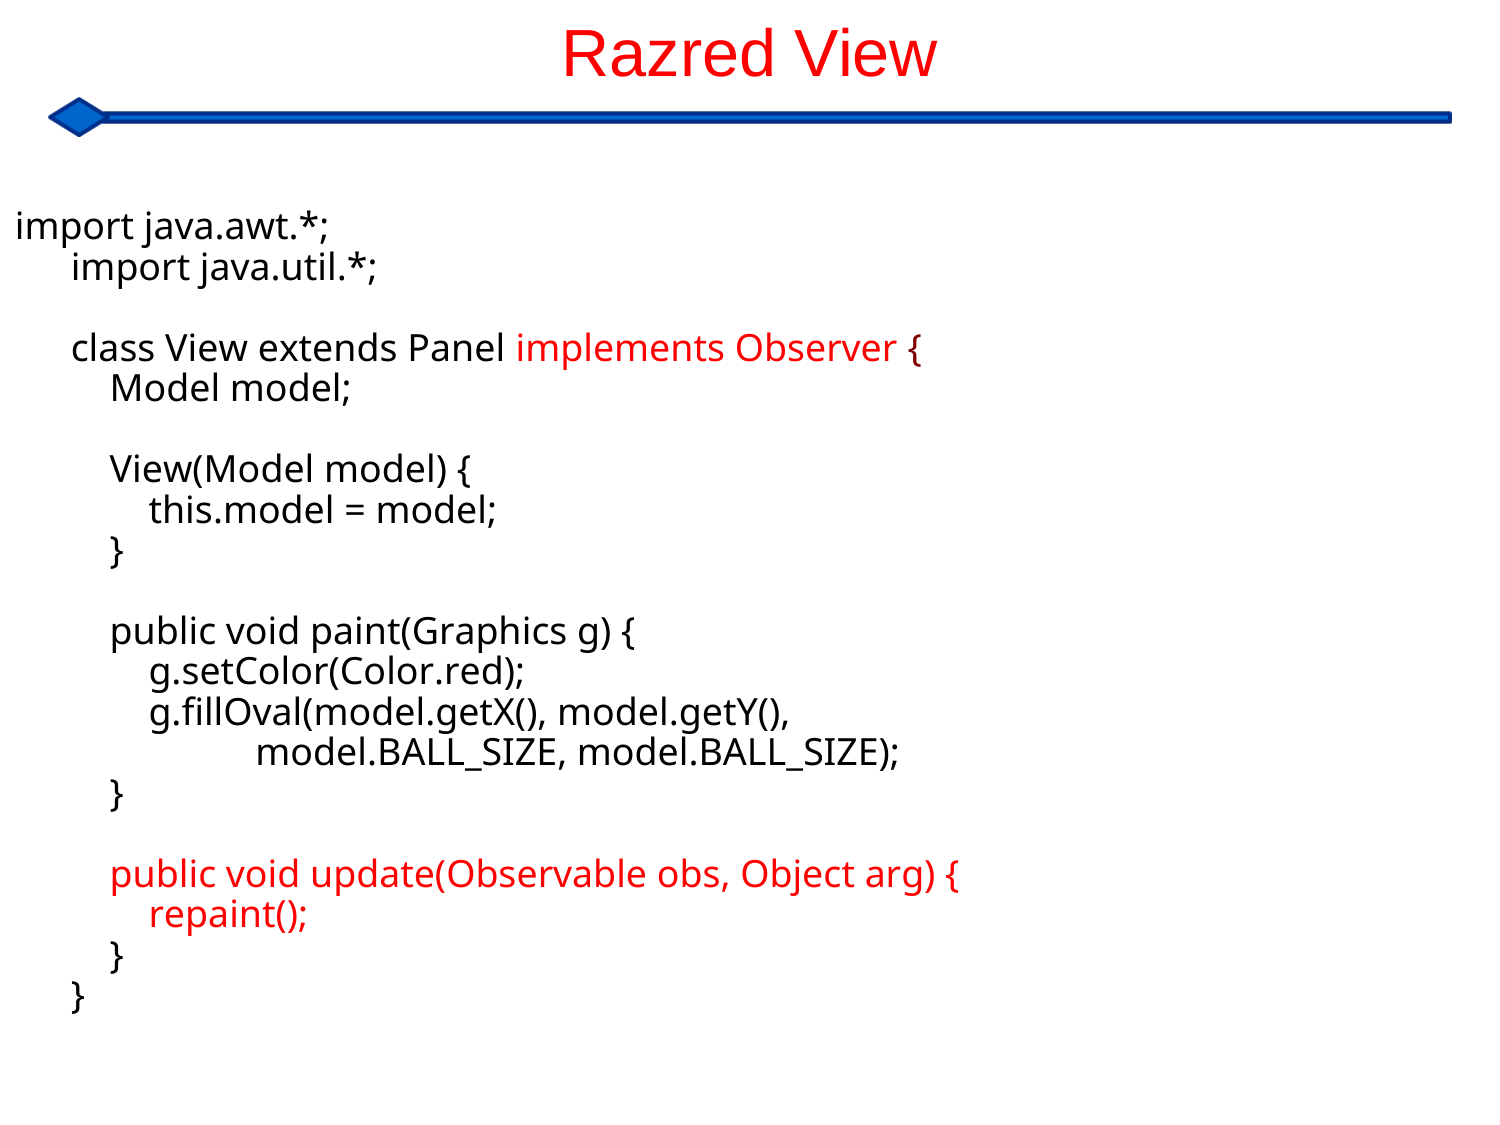

# Razred View
import java.awt.*;
import java.util.*;
class View extends Panel implements Observer {
 Model model;
 View(Model model) {
 this.model = model;
 }
 public void paint(Graphics g) {
 g.setColor(Color.red);
 g.fillOval(model.getX(), model.getY(),
 model.BALL_SIZE, model.BALL_SIZE);
 }
 public void update(Observable obs, Object arg) {
 repaint();
 }
}